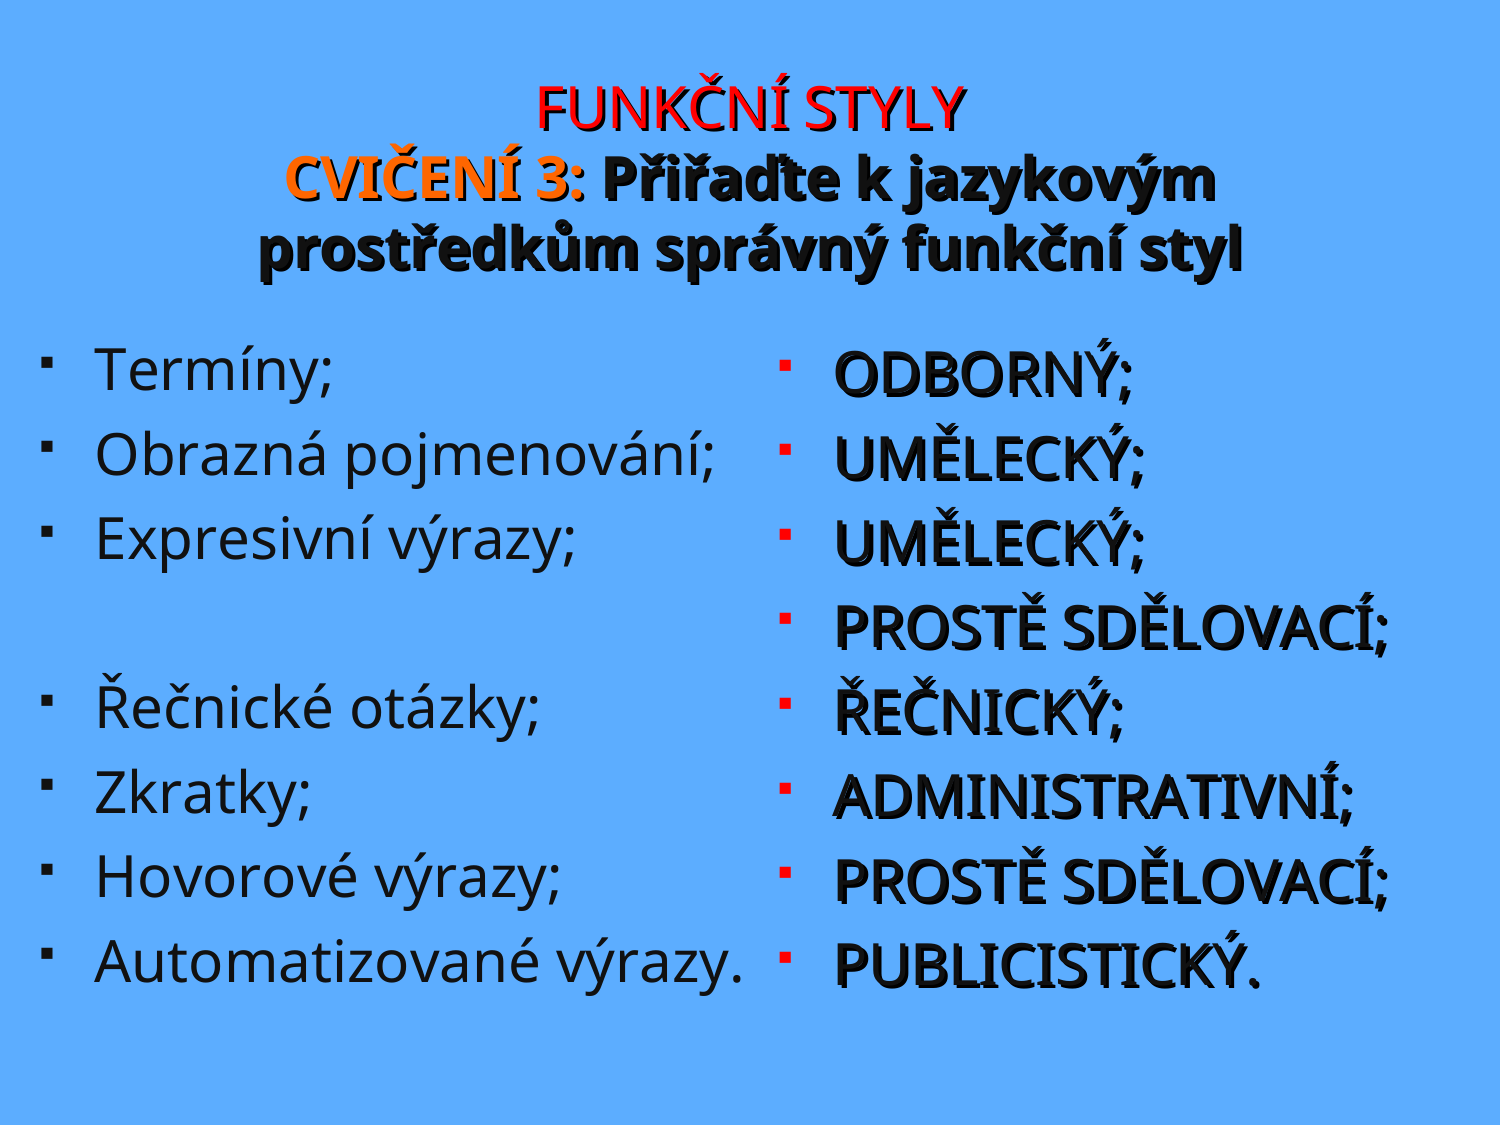

# FUNKČNÍ STYLY CVIČENÍ 3: Přiřaďte k jazykovým prostředkům správný funkční styl
Termíny;
Obrazná pojmenování;
Expresivní výrazy;
Řečnické otázky;
Zkratky;
Hovorové výrazy;
Automatizované výrazy.
ODBORNÝ;
UMĚLECKÝ;
UMĚLECKÝ;
PROSTĚ SDĚLOVACÍ;
ŘEČNICKÝ;
ADMINISTRATIVNÍ;
PROSTĚ SDĚLOVACÍ;
PUBLICISTICKÝ.